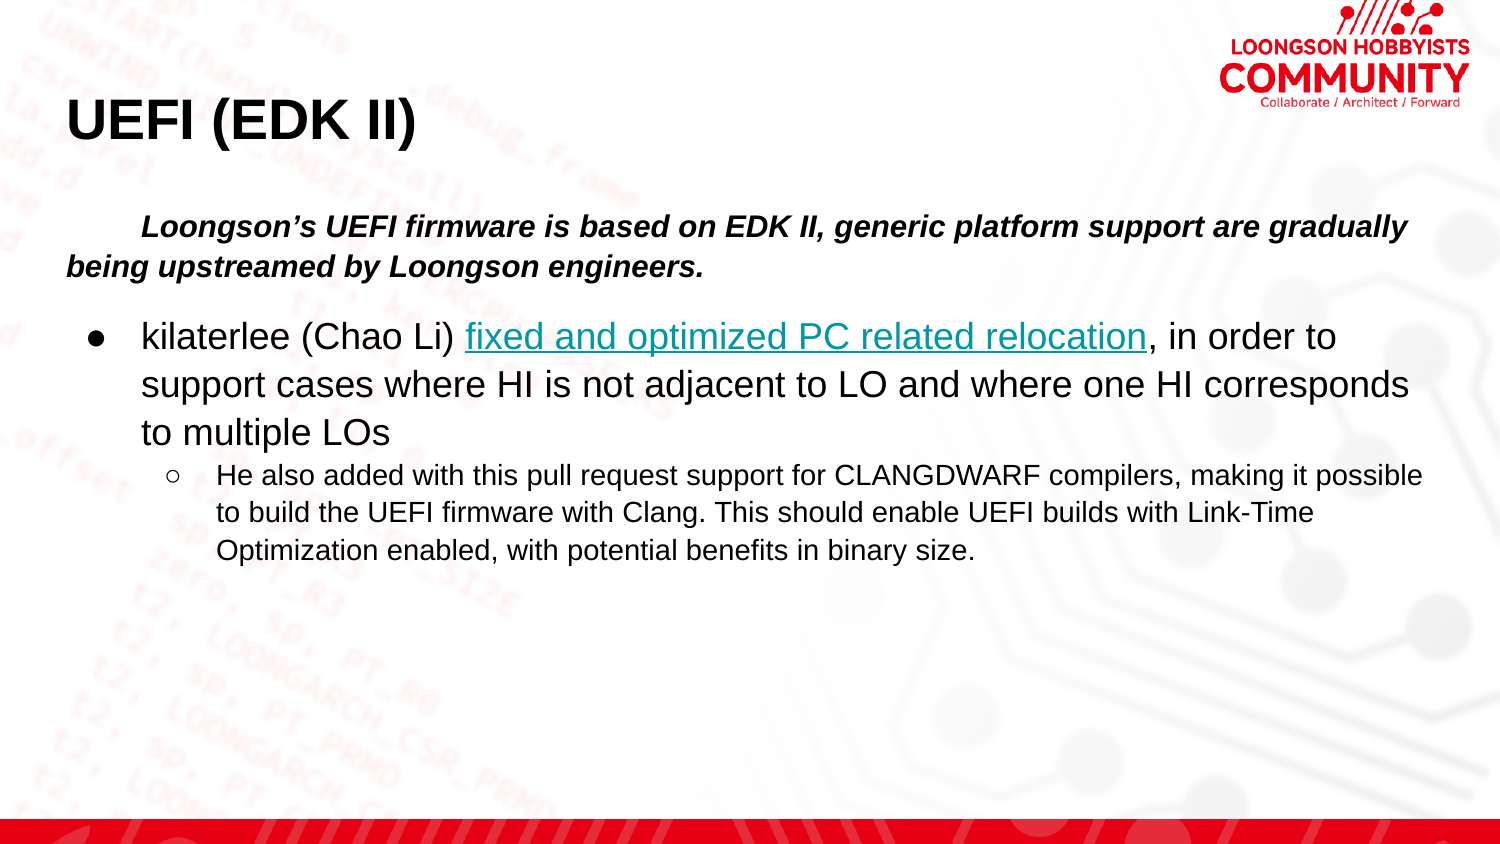

# UEFI (EDK II)
Loongson’s UEFI firmware is based on EDK II, generic platform support are gradually being upstreamed by Loongson engineers.
kilaterlee (Chao Li) fixed and optimized PC related relocation, in order to support cases where HI is not adjacent to LO and where one HI corresponds to multiple LOs
He also added with this pull request support for CLANGDWARF compilers, making it possible to build the UEFI firmware with Clang. This should enable UEFI builds with Link-Time Optimization enabled, with potential benefits in binary size.